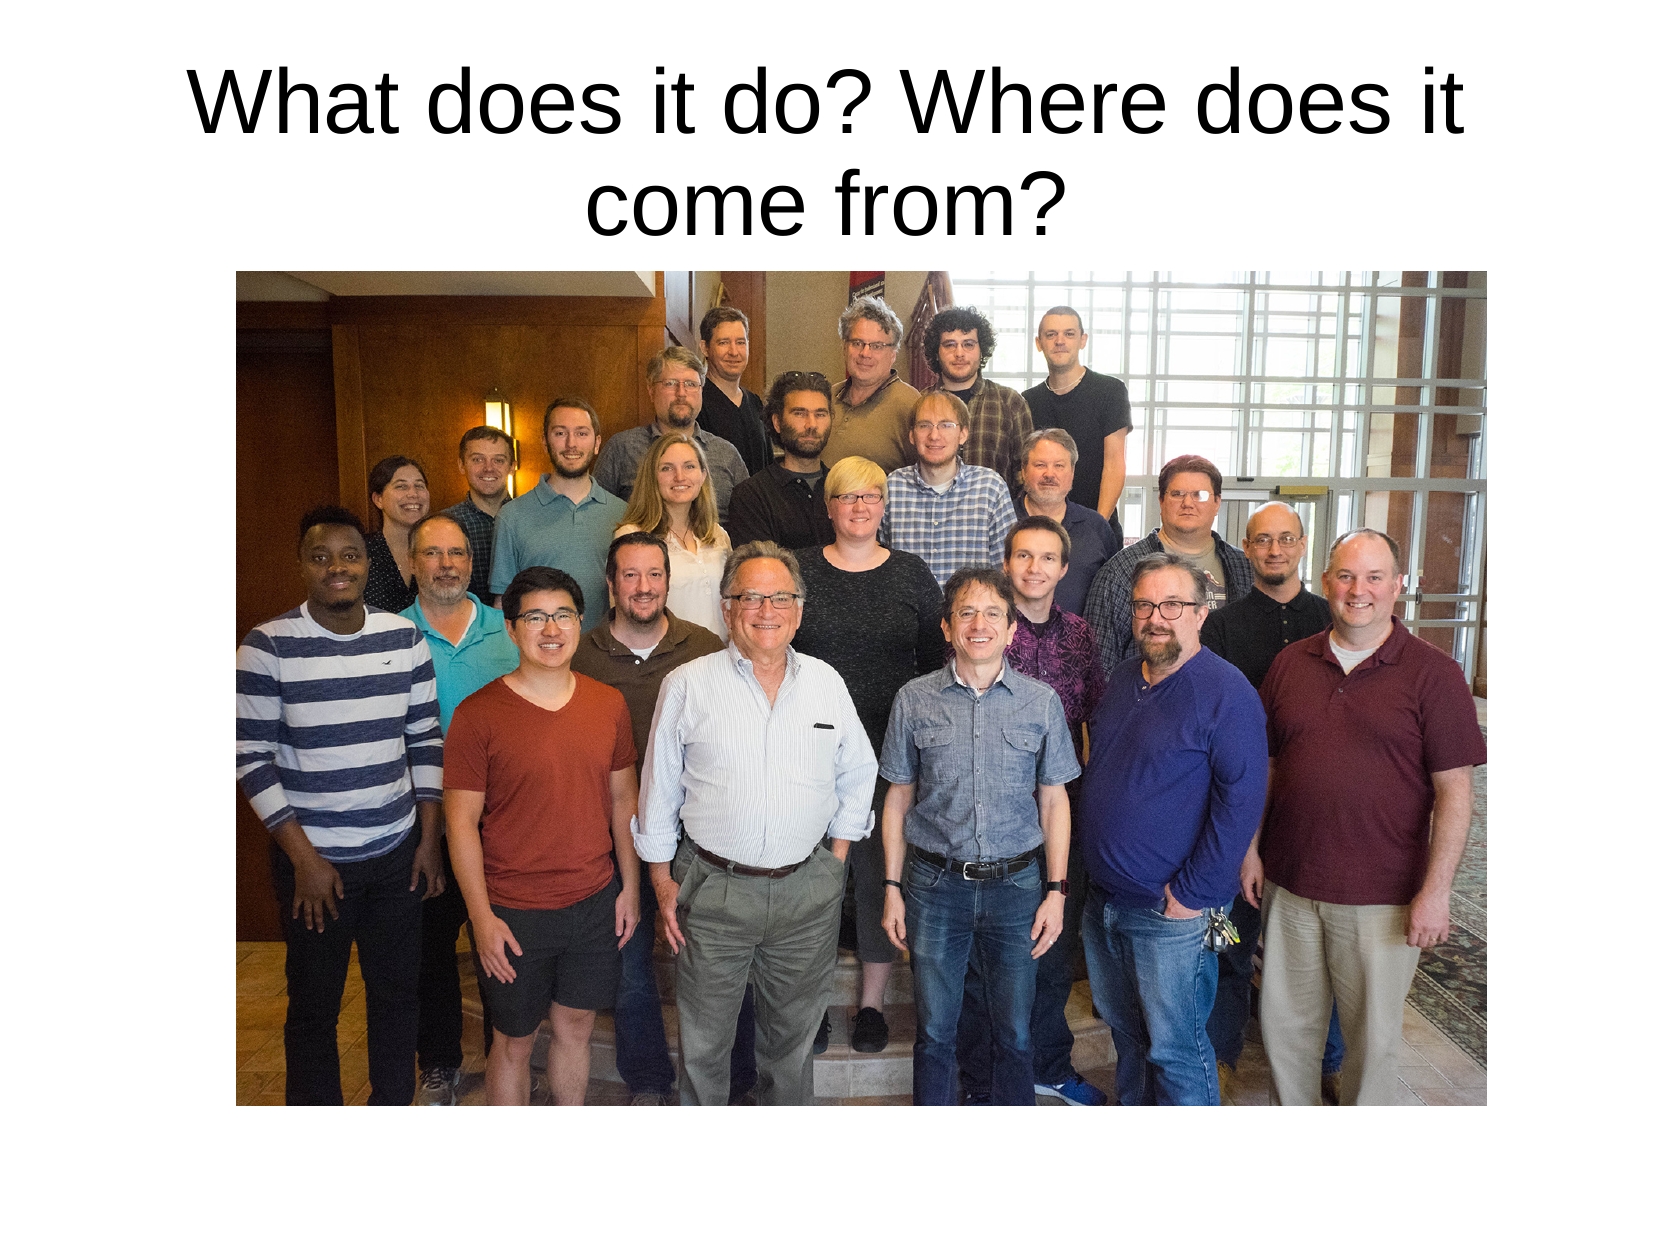

# What does it do? Where does it come from?